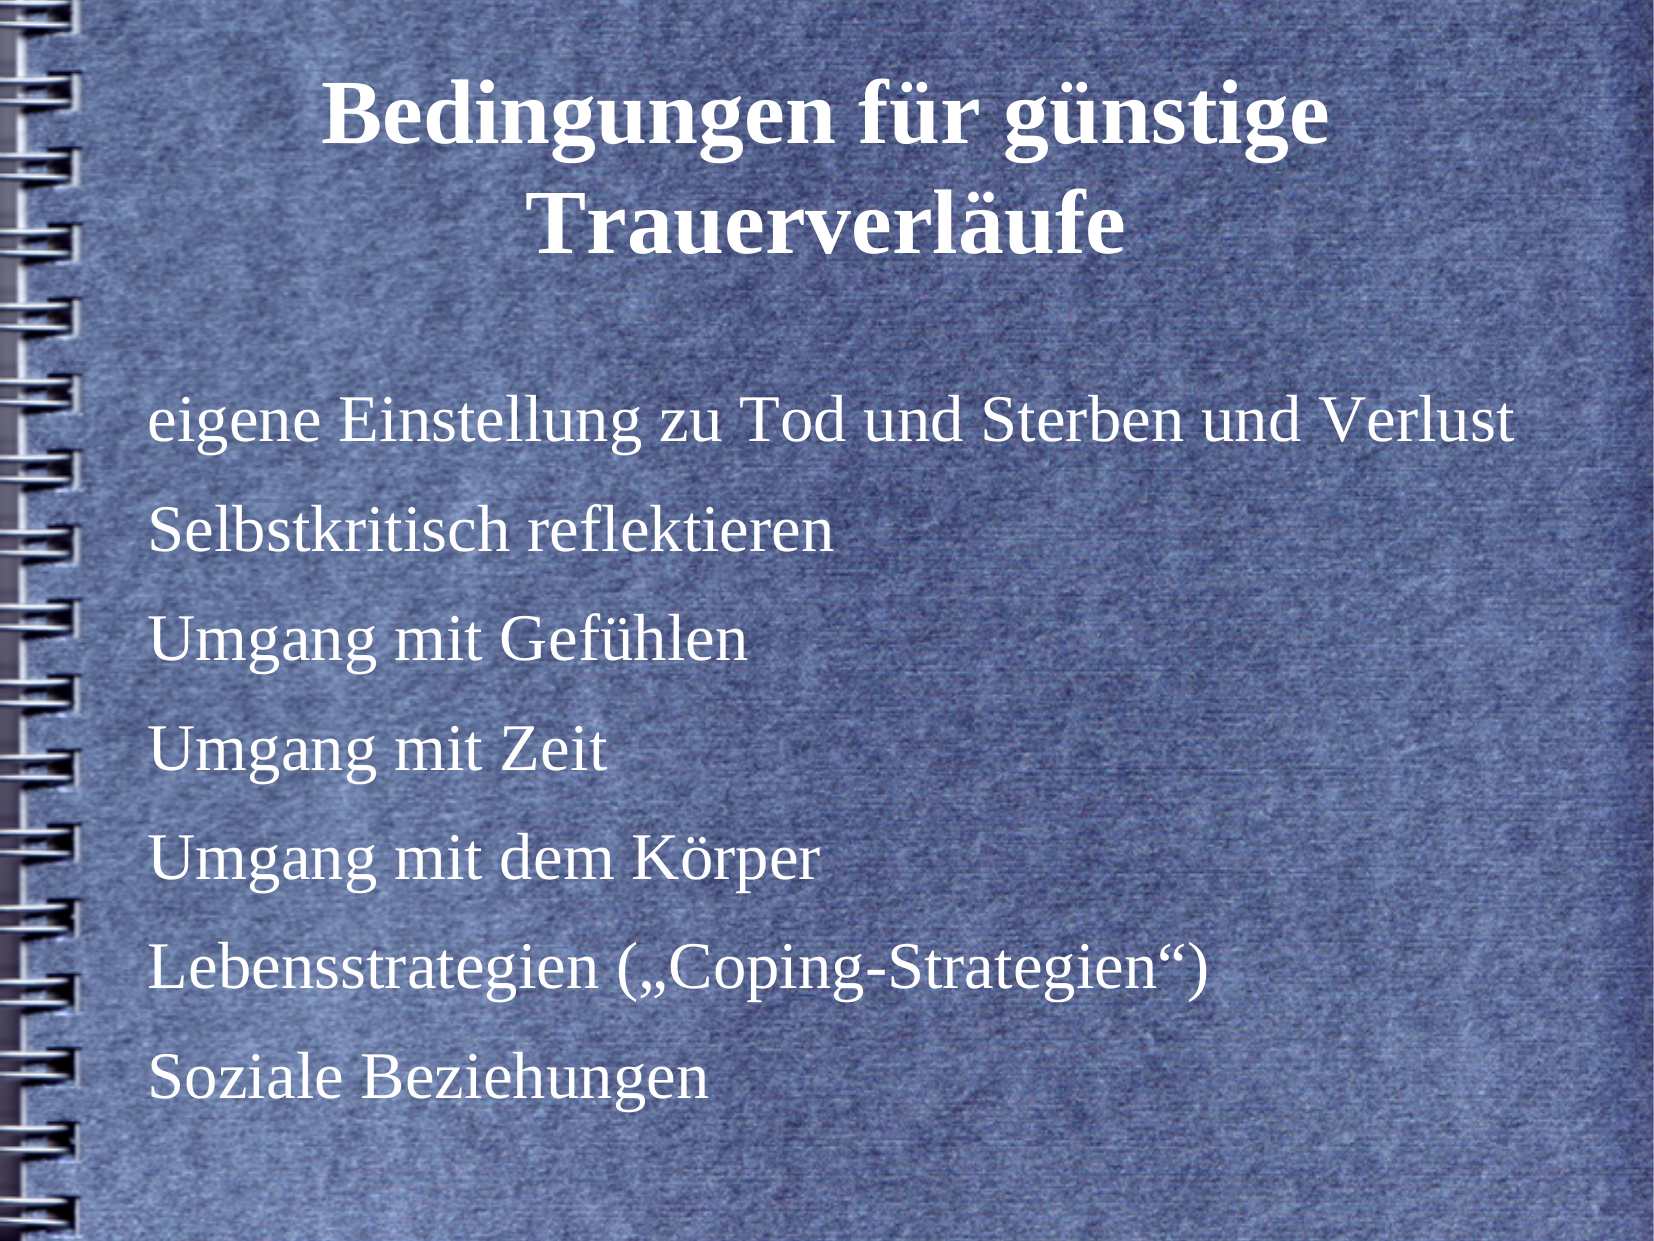

# Bedingungen für günstige Trauerverläufe
eigene Einstellung zu Tod und Sterben und Verlust
Selbstkritisch reflektieren
Umgang mit Gefühlen
Umgang mit Zeit
Umgang mit dem Körper
Lebensstrategien („Coping-Strategien“)
Soziale Beziehungen